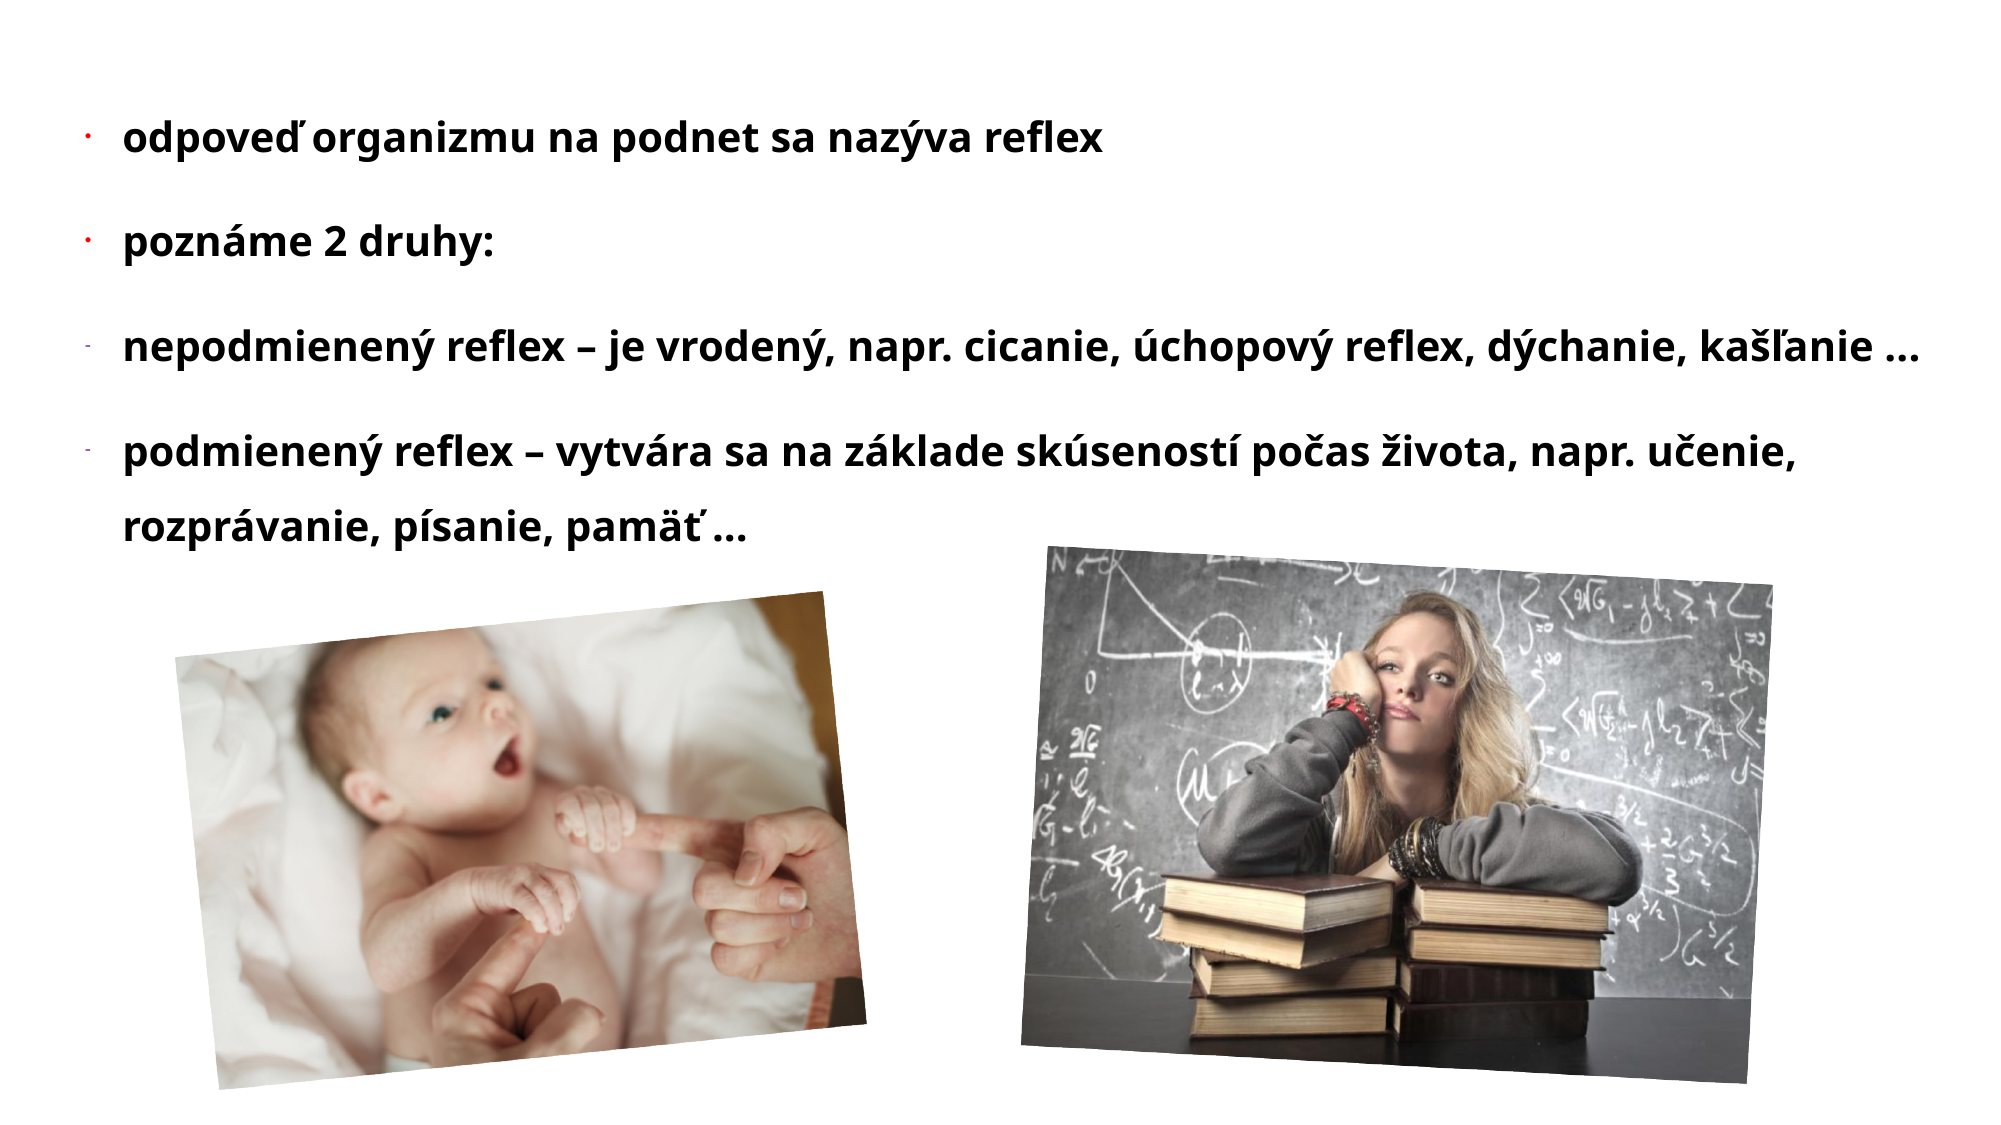

# odpoveď organizmu na podnet sa nazýva reflex
poznáme 2 druhy:
nepodmienený reflex – je vrodený, napr. cicanie, úchopový reflex, dýchanie, kašľanie ...
podmienený reflex – vytvára sa na základe skúseností počas života, napr. učenie, rozprávanie, písanie, pamäť ...